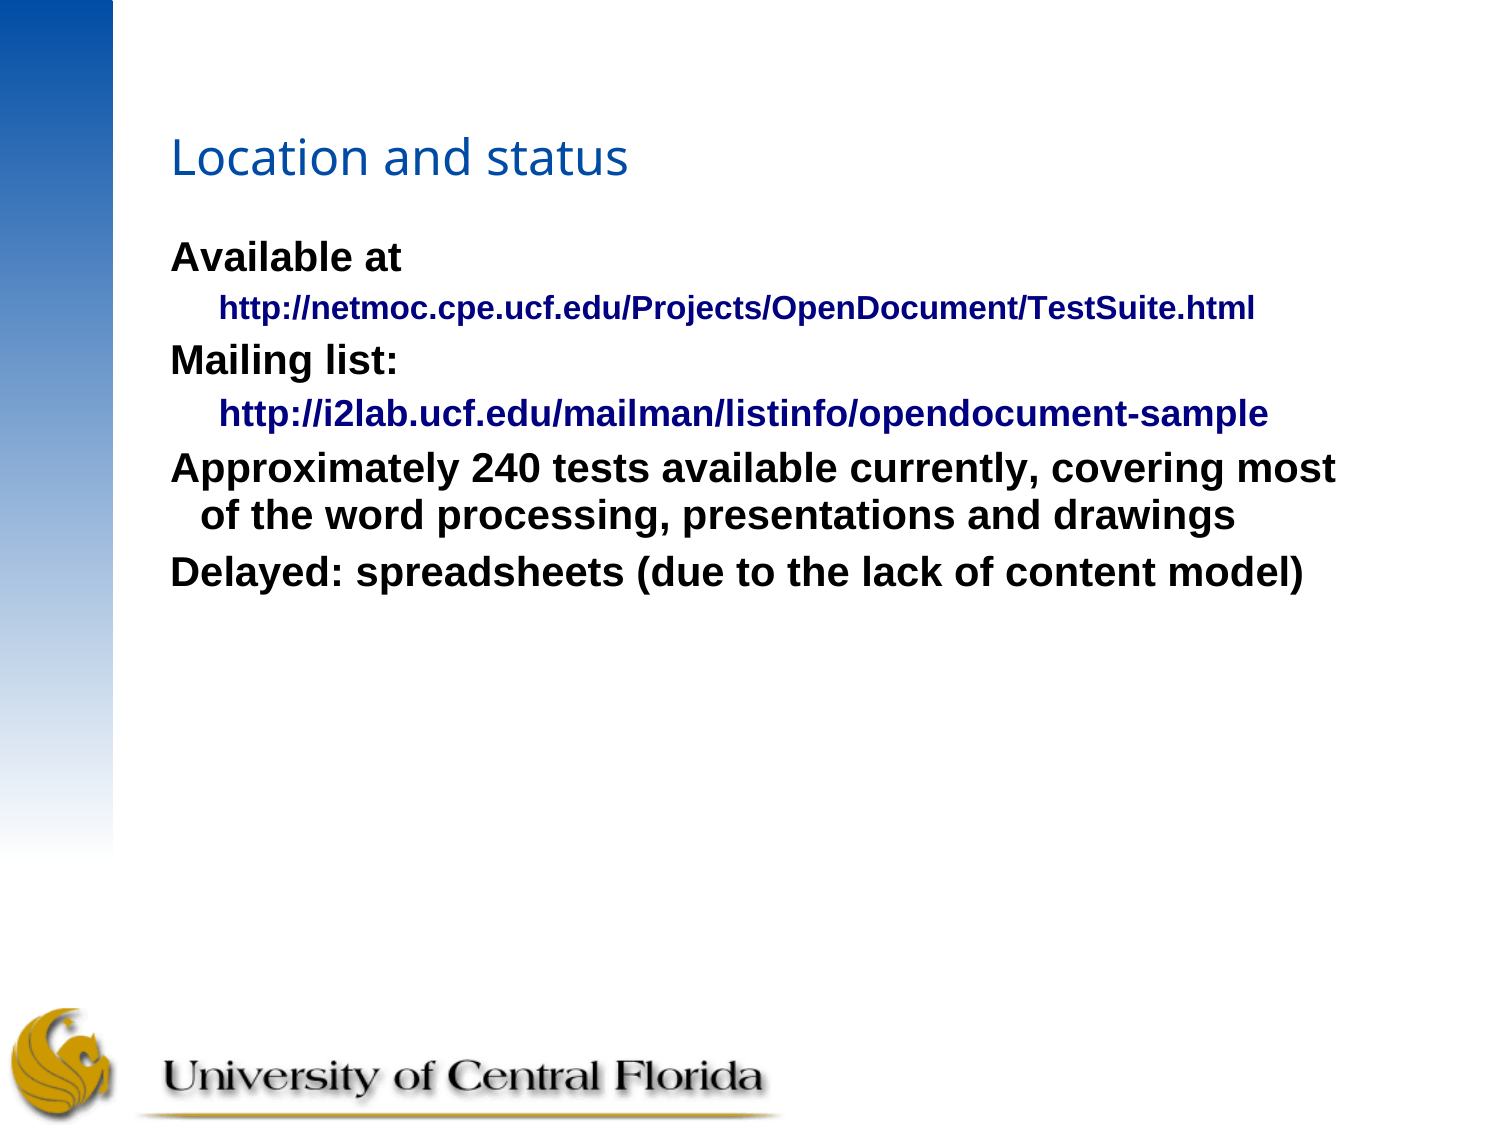

# Location and status
Available at
http://netmoc.cpe.ucf.edu/Projects/OpenDocument/TestSuite.html
Mailing list:
http://i2lab.ucf.edu/mailman/listinfo/opendocument-sample
Approximately 240 tests available currently, covering most of the word processing, presentations and drawings
Delayed: spreadsheets (due to the lack of content model)